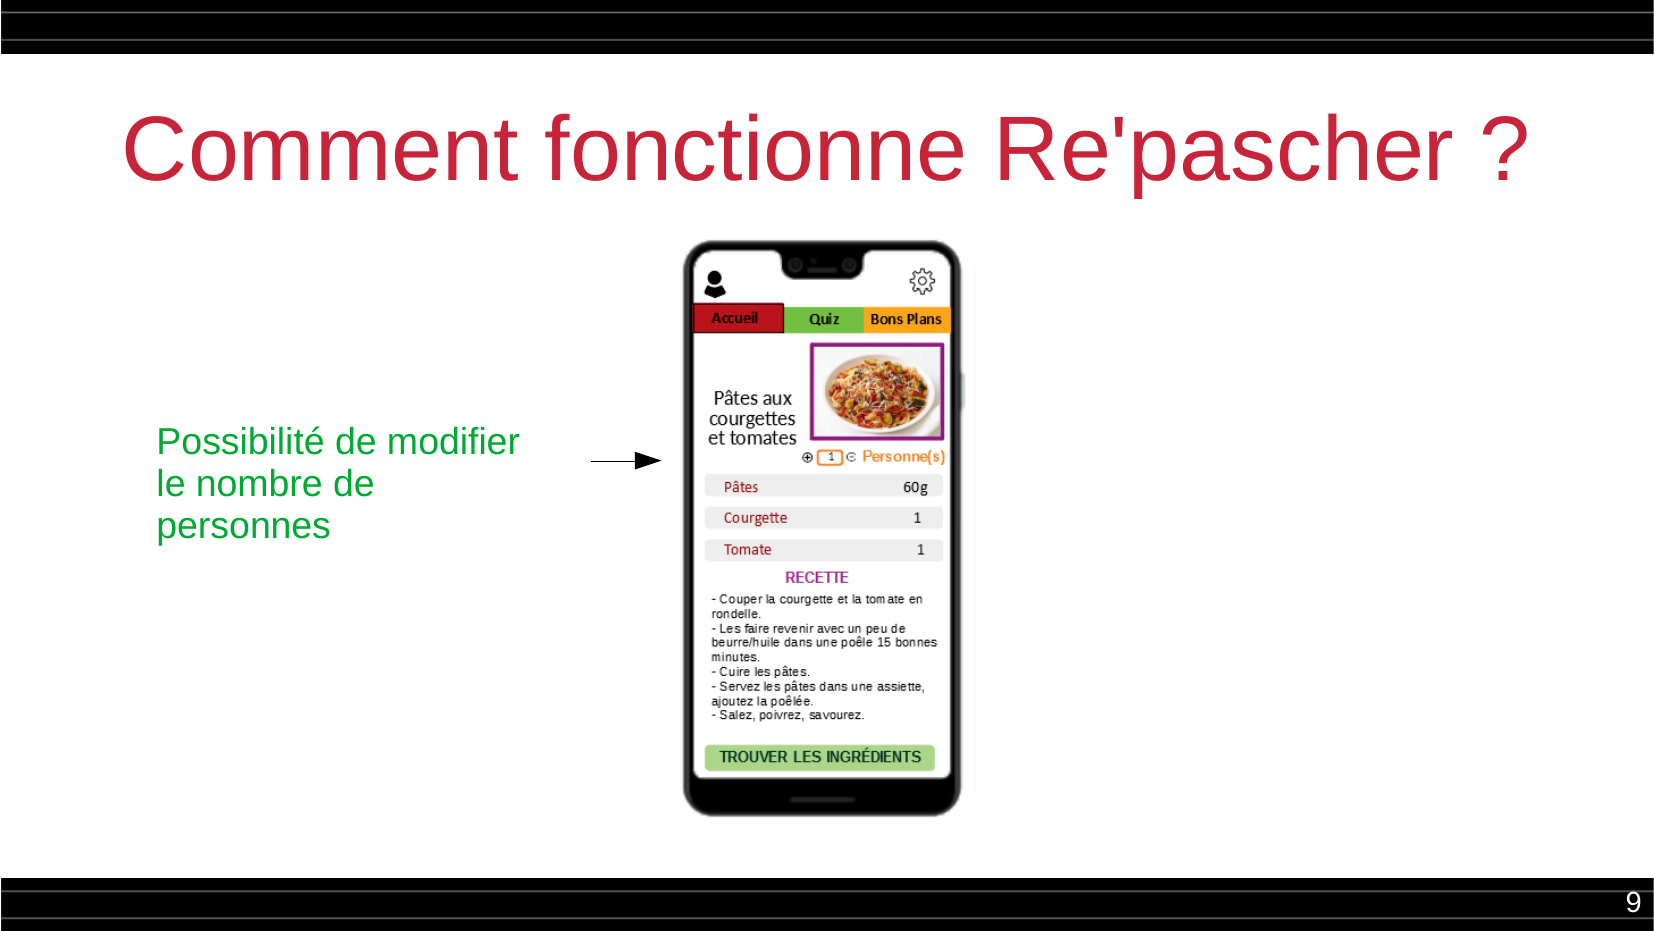

# Comment fonctionne Re'pascher ?
Possibilité de modifier le nombre de personnes